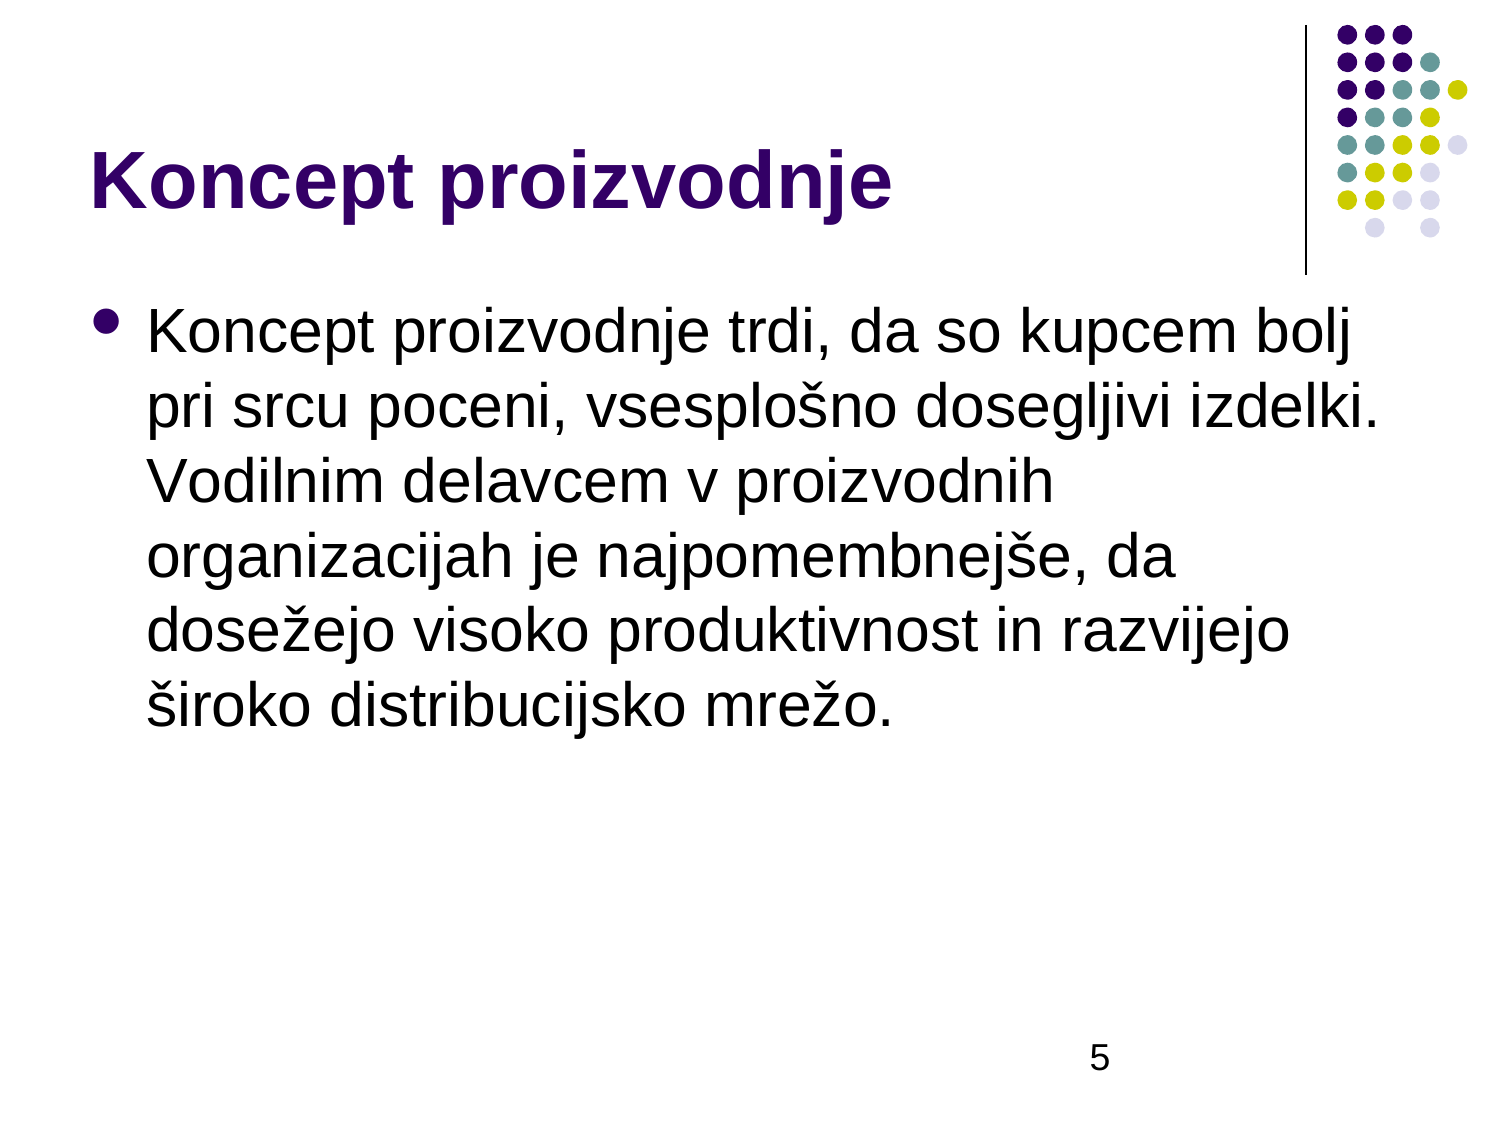

# Koncept proizvodnje
Koncept proizvodnje trdi, da so kupcem bolj pri srcu poceni, vsesplošno dosegljivi izdelki. Vodilnim delavcem v proizvodnih organizacijah je najpomembnejše, da dosežejo visoko produktivnost in razvijejo široko distribucijsko mrežo.
5